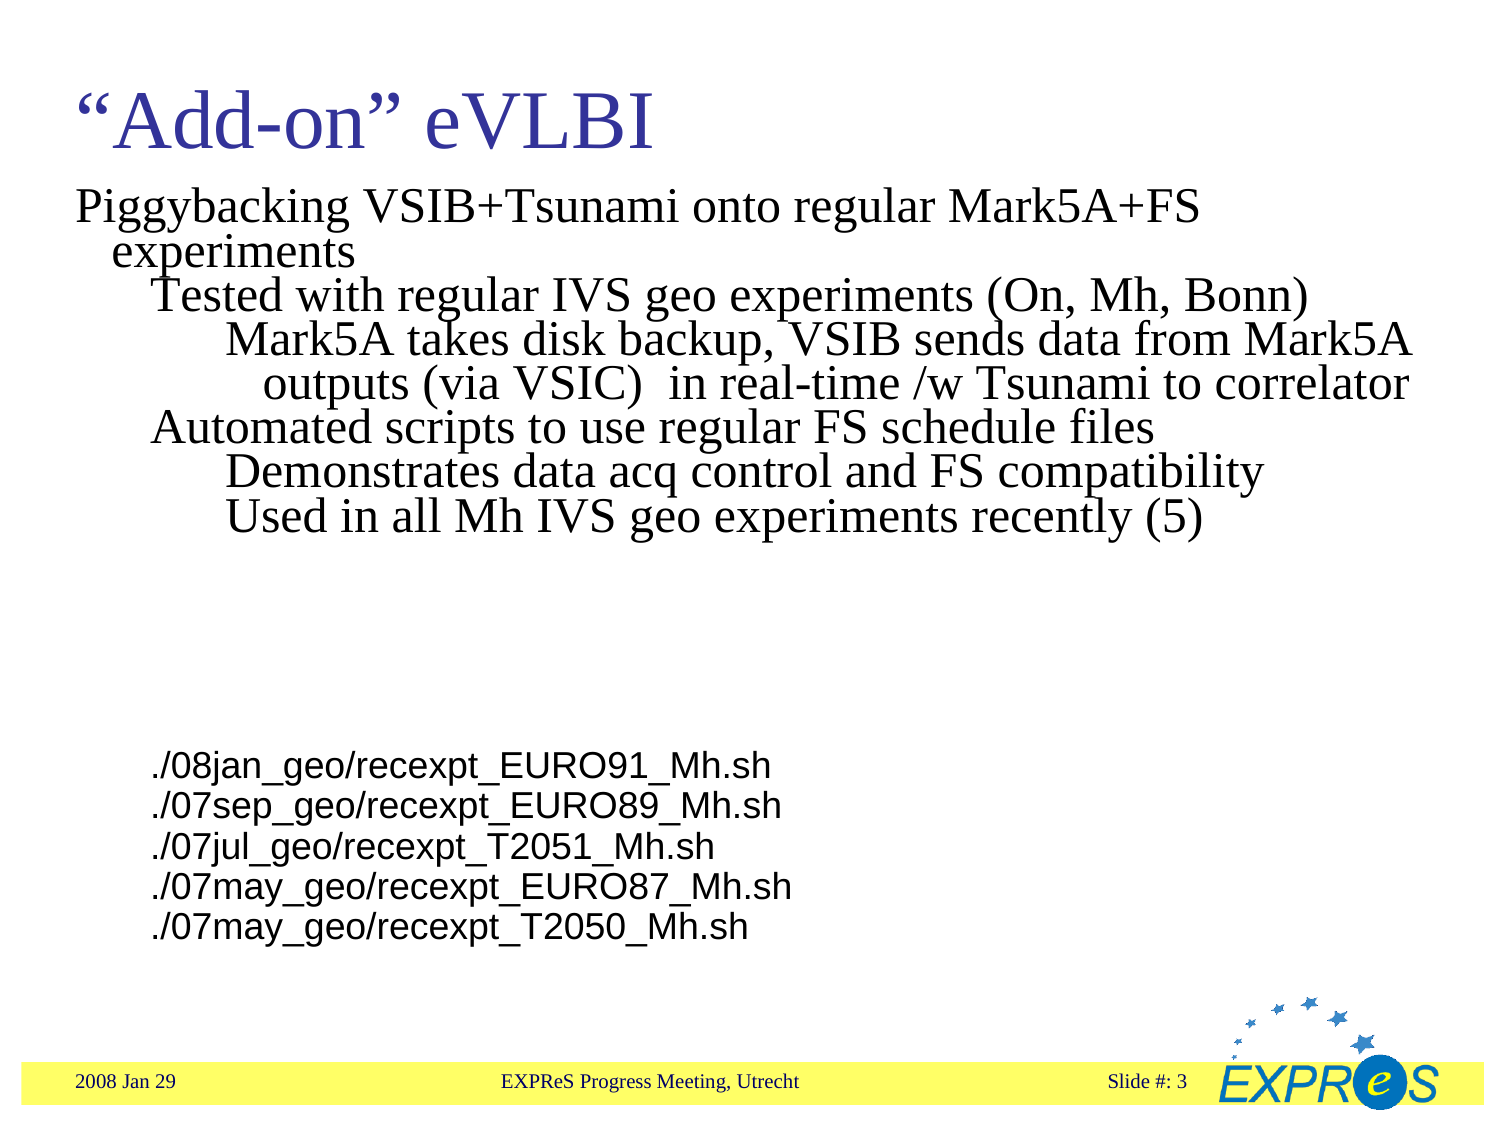

# “Add-on” eVLBI
Piggybacking VSIB+Tsunami onto regular Mark5A+FS experiments
Tested with regular IVS geo experiments (On, Mh, Bonn)
Mark5A takes disk backup, VSIB sends data from Mark5A outputs (via VSIC) in real-time /w Tsunami to correlator
Automated scripts to use regular FS schedule files
Demonstrates data acq control and FS compatibility
Used in all Mh IVS geo experiments recently (5)
./08jan_geo/recexpt_EURO91_Mh.sh
./07sep_geo/recexpt_EURO89_Mh.sh
./07jul_geo/recexpt_T2051_Mh.sh
./07may_geo/recexpt_EURO87_Mh.sh
./07may_geo/recexpt_T2050_Mh.sh